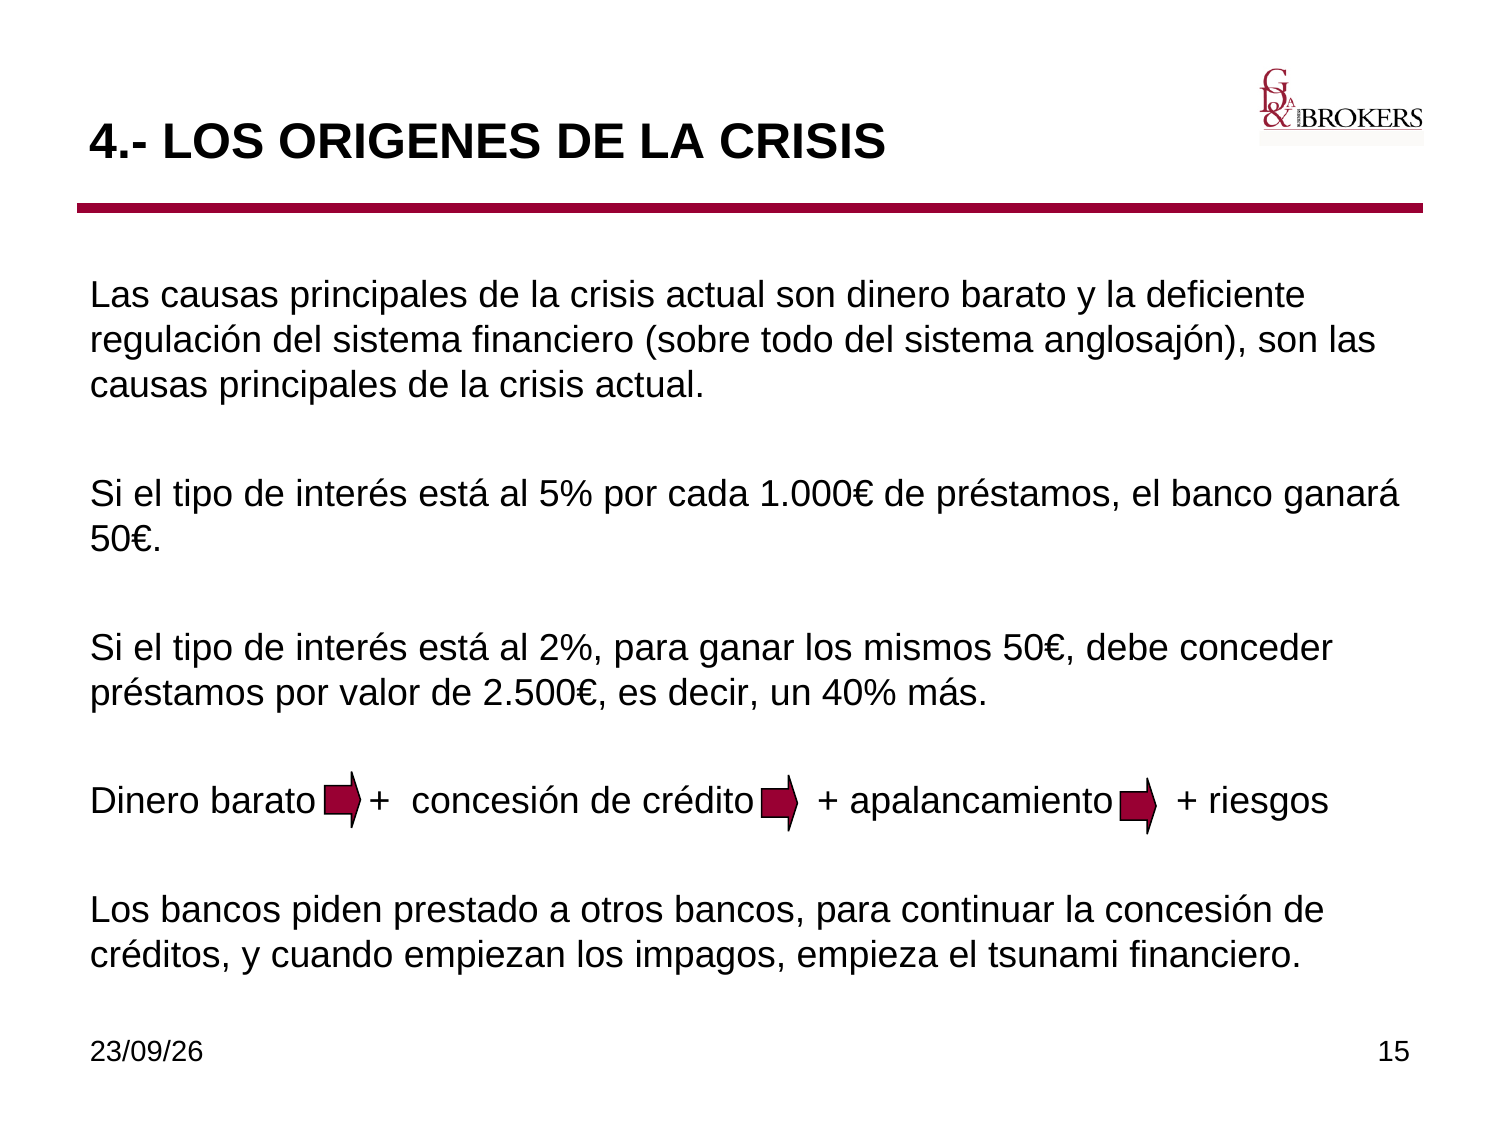

# 4.- LOS ORIGENES DE LA CRISIS
Las causas principales de la crisis actual son dinero barato y la deficiente regulación del sistema financiero (sobre todo del sistema anglosajón), son las causas principales de la crisis actual.
Si el tipo de interés está al 5% por cada 1.000€ de préstamos, el banco ganará 50€.
Si el tipo de interés está al 2%, para ganar los mismos 50€, debe conceder préstamos por valor de 2.500€, es decir, un 40% más.
Dinero barato + concesión de crédito + apalancamiento + riesgos
Los bancos piden prestado a otros bancos, para continuar la concesión de créditos, y cuando empiezan los impagos, empieza el tsunami financiero.
15